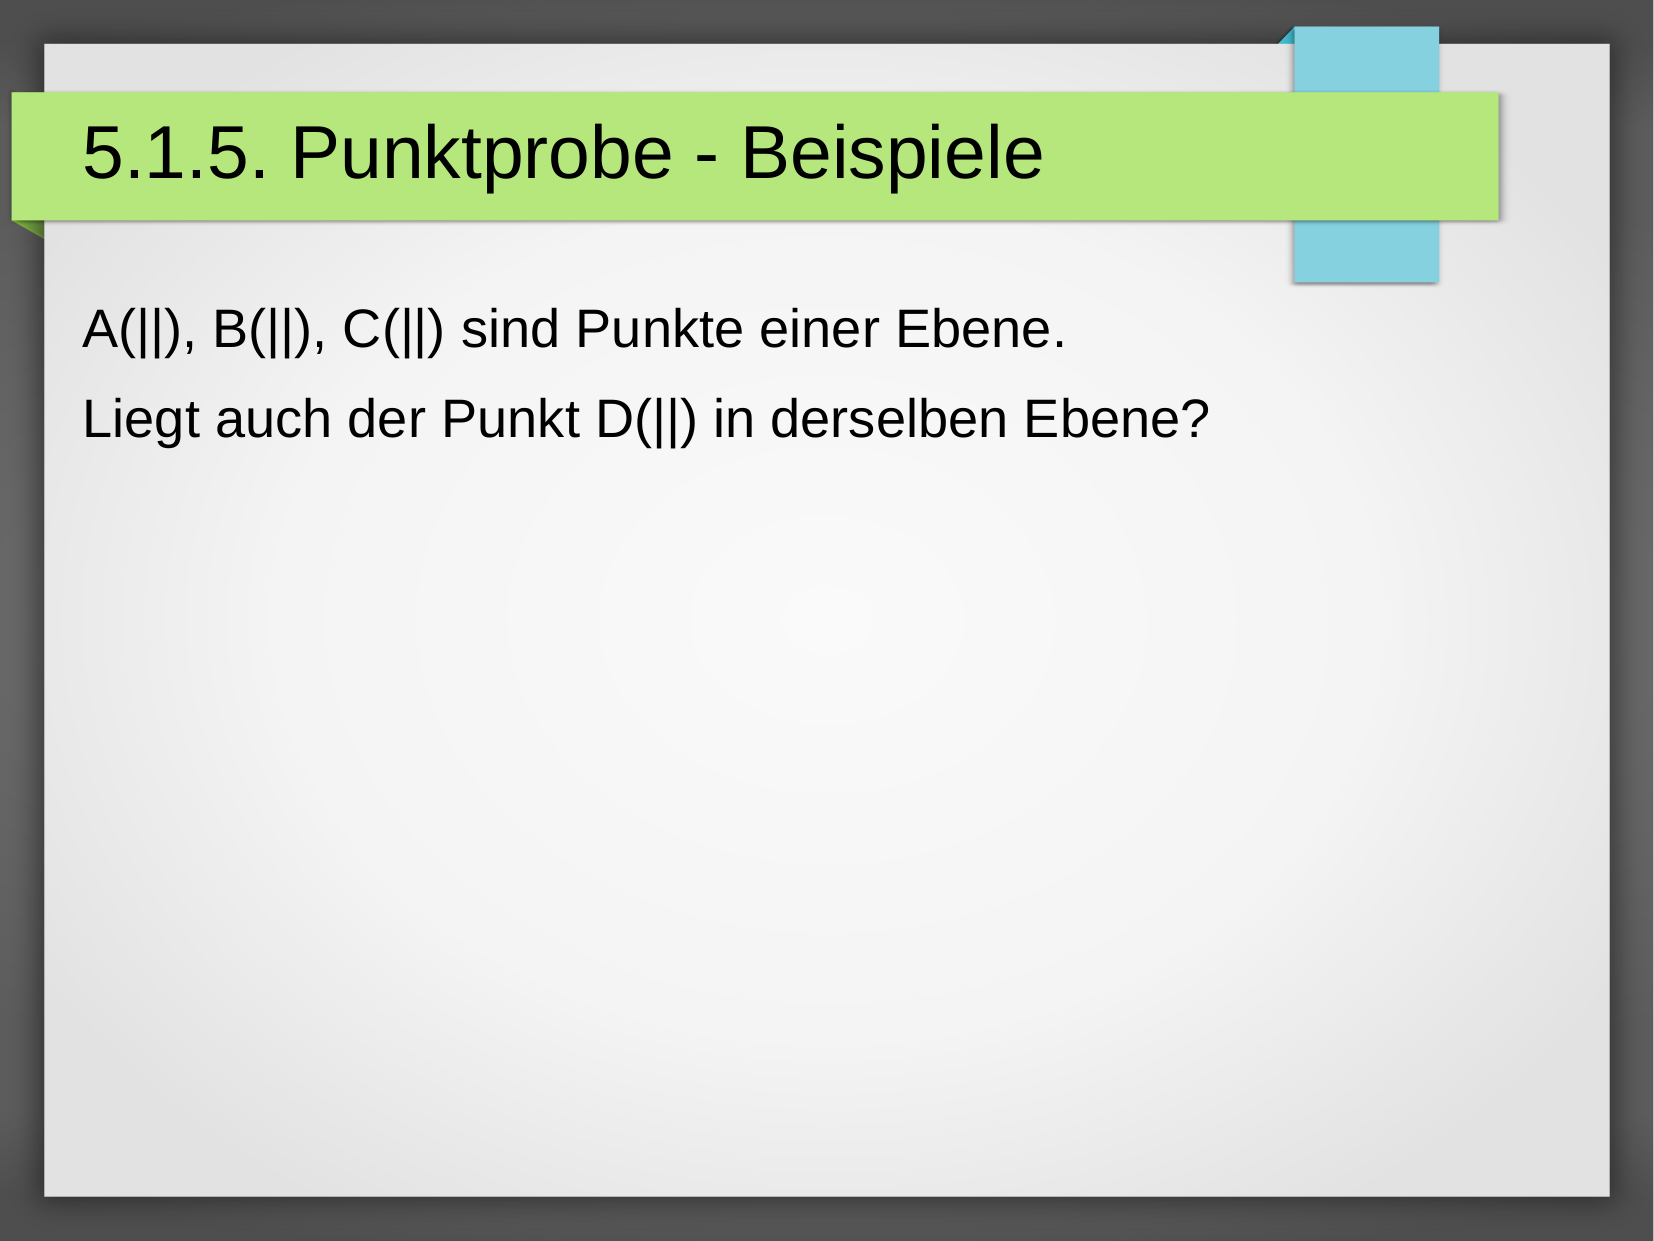

# 5.1.5. Punktprobe - Beispiele
A(||), B(||), C(||) sind Punkte einer Ebene.
Liegt auch der Punkt D(||) in derselben Ebene?